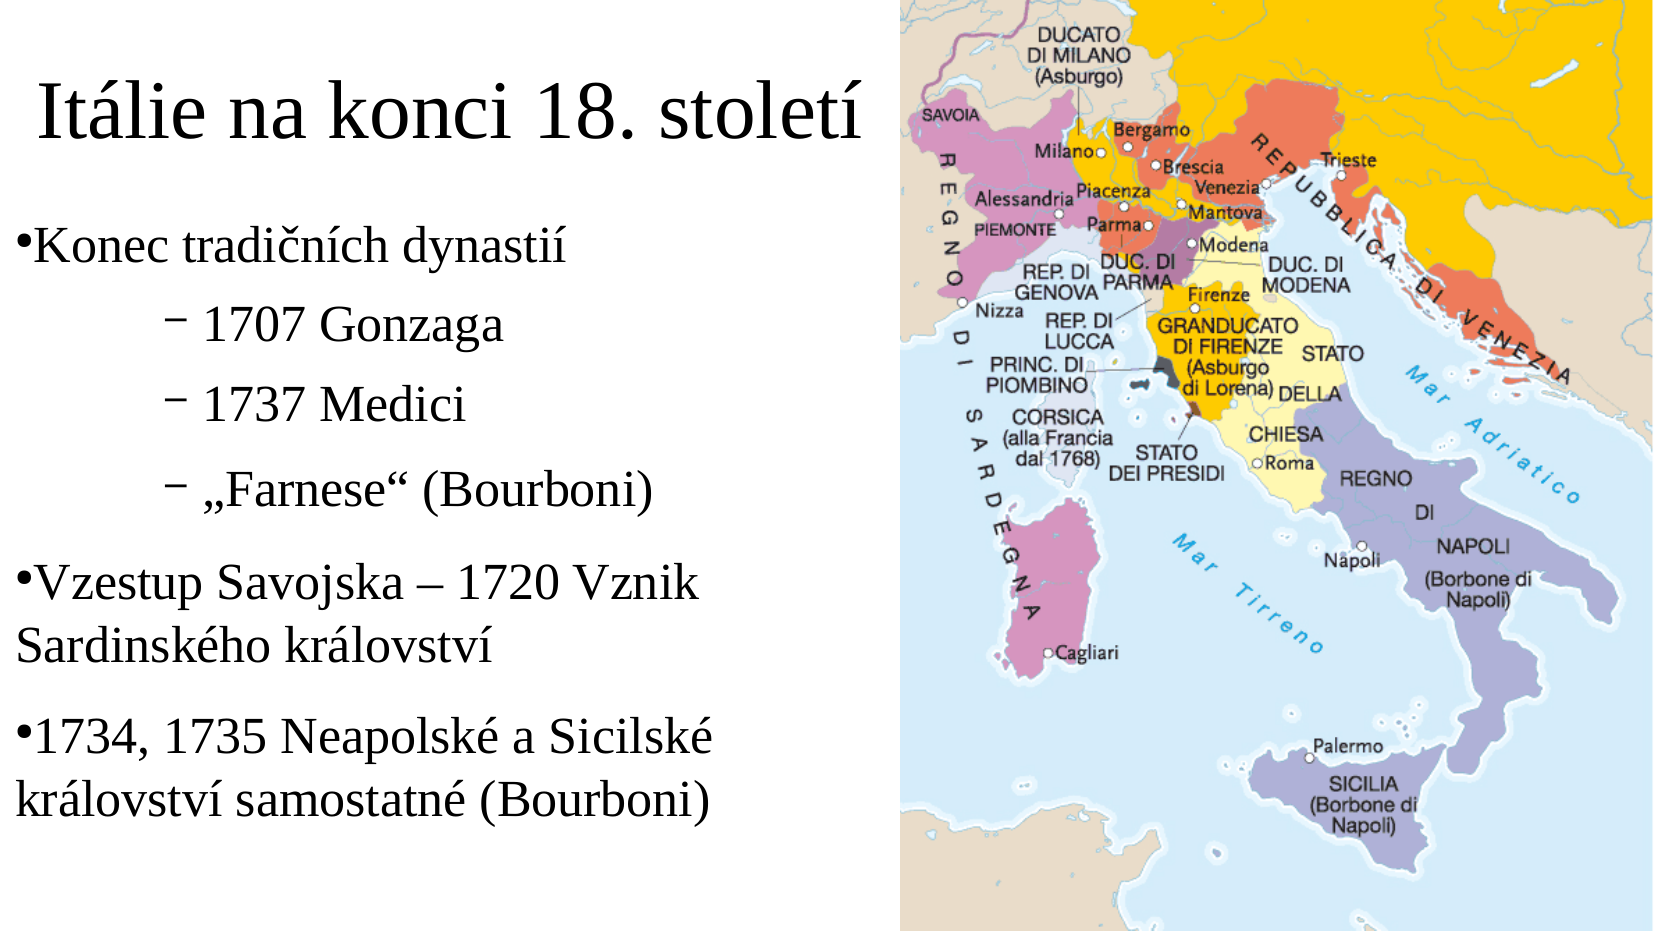

# Itálie na konci 18. století
Konec tradičních dynastií
1707 Gonzaga
1737 Medici
„Farnese“ (Bourboni)
Vzestup Savojska – 1720 Vznik Sardinského království
1734, 1735 Neapolské a Sicilské království samostatné (Bourboni)